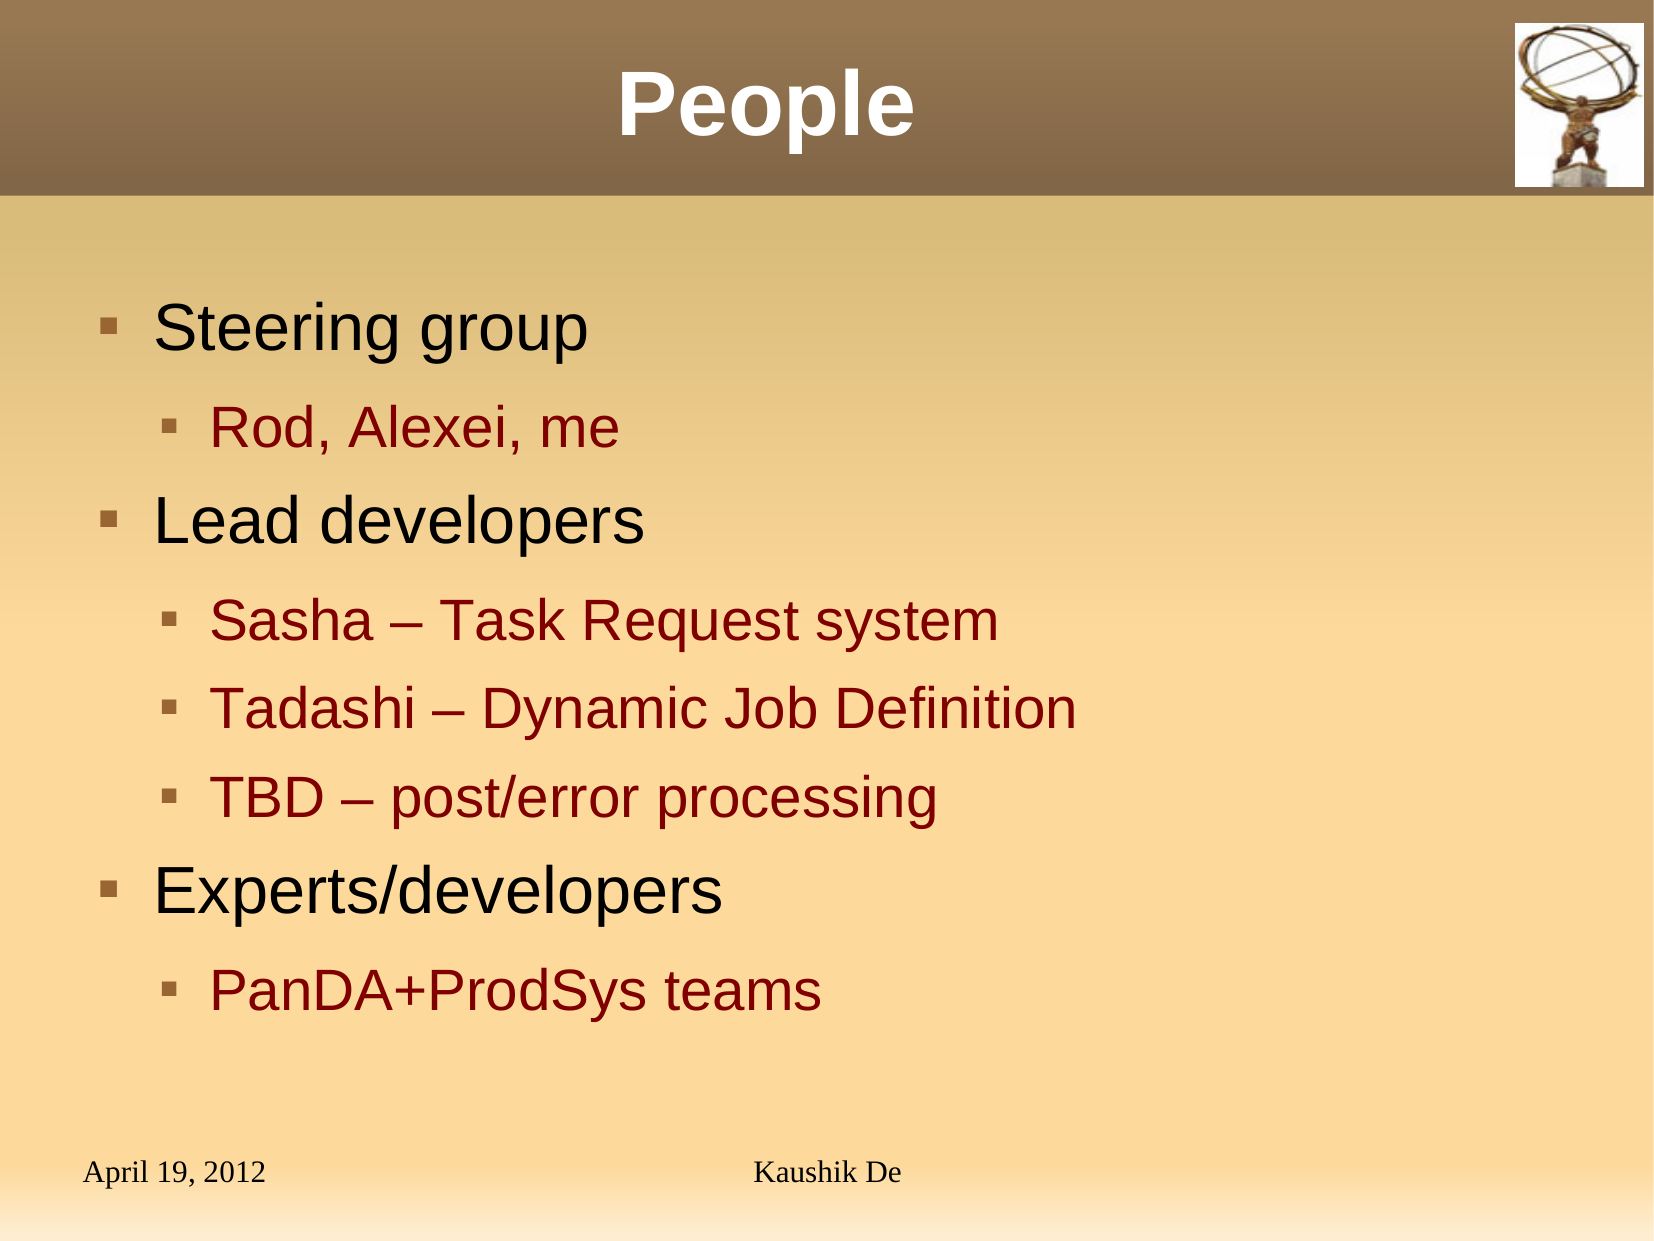

# People
Steering group
Rod, Alexei, me
Lead developers
Sasha – Task Request system
Tadashi – Dynamic Job Definition
TBD – post/error processing
Experts/developers
PanDA+ProdSys teams
April 19, 2012
Kaushik De